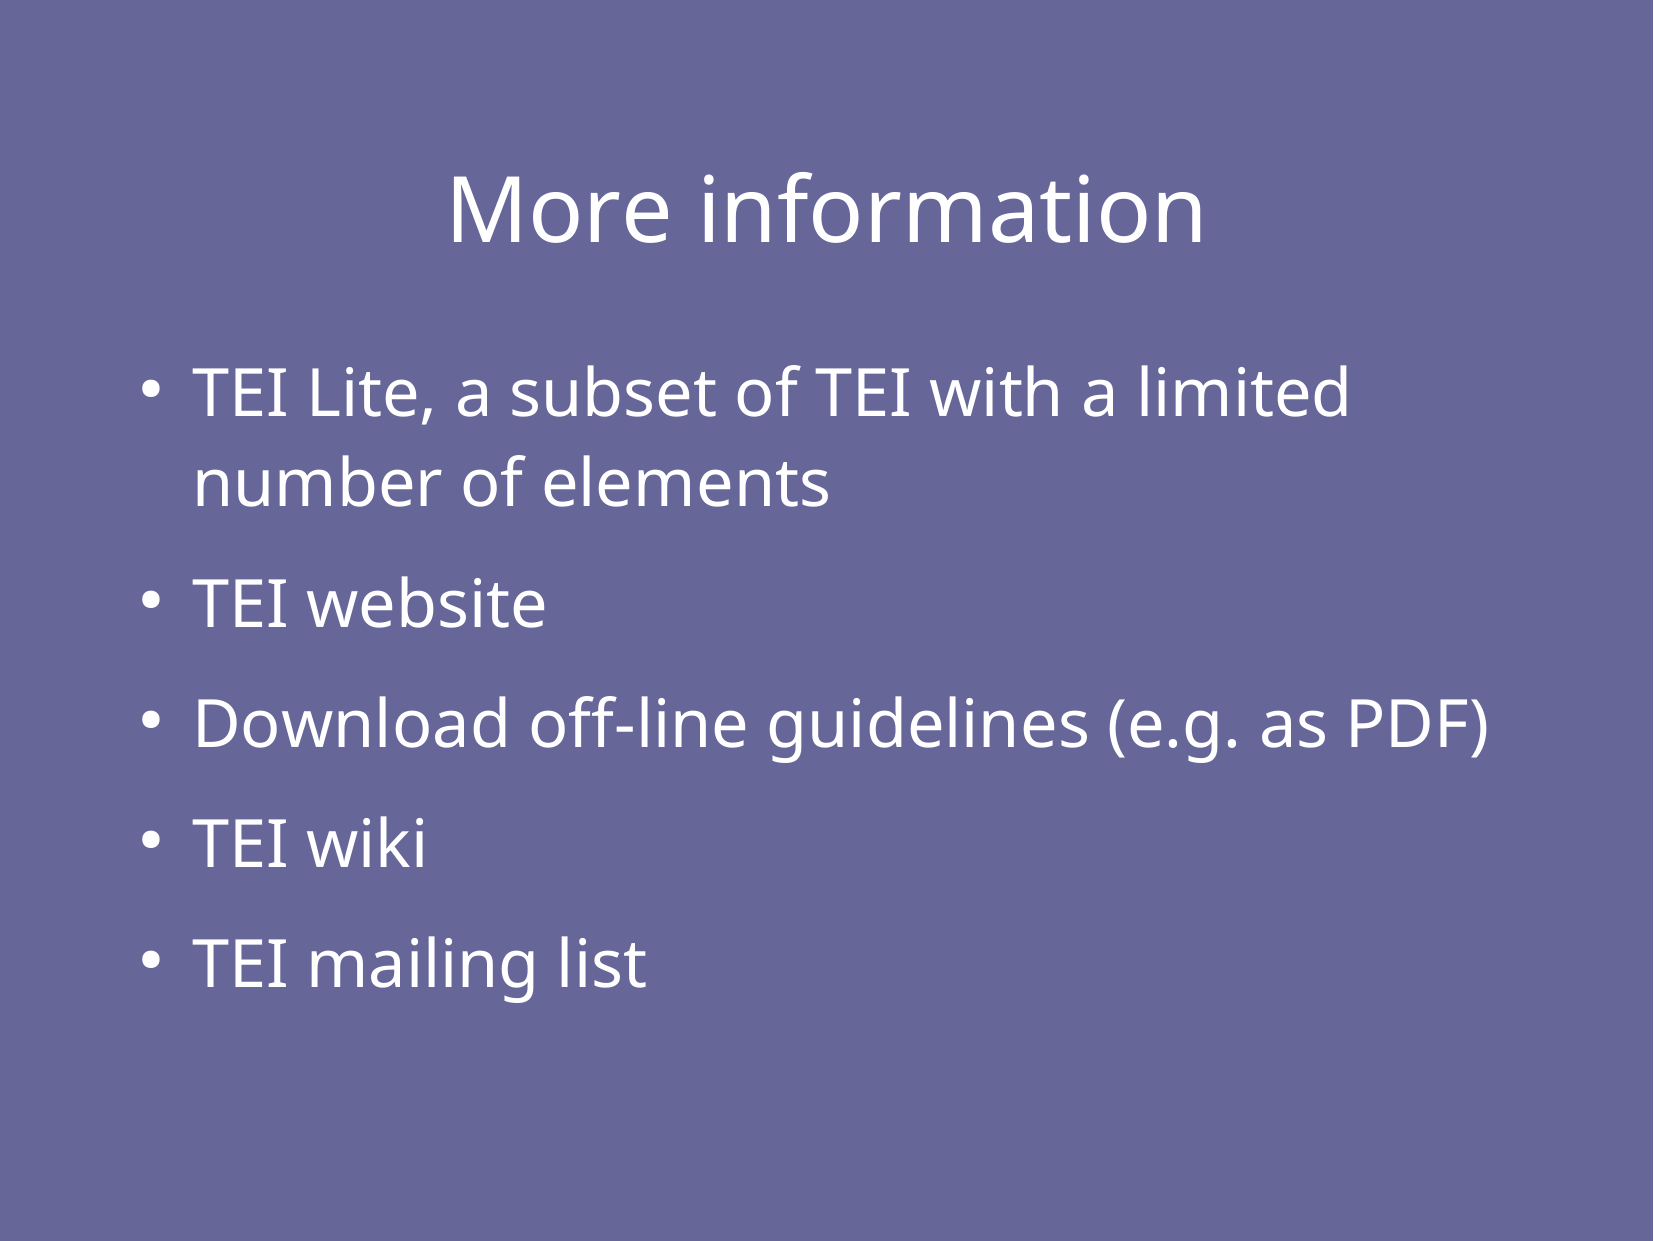

# More information
TEI Lite, a subset of TEI with a limited number of elements
TEI website
Download off-line guidelines (e.g. as PDF)
TEI wiki
TEI mailing list